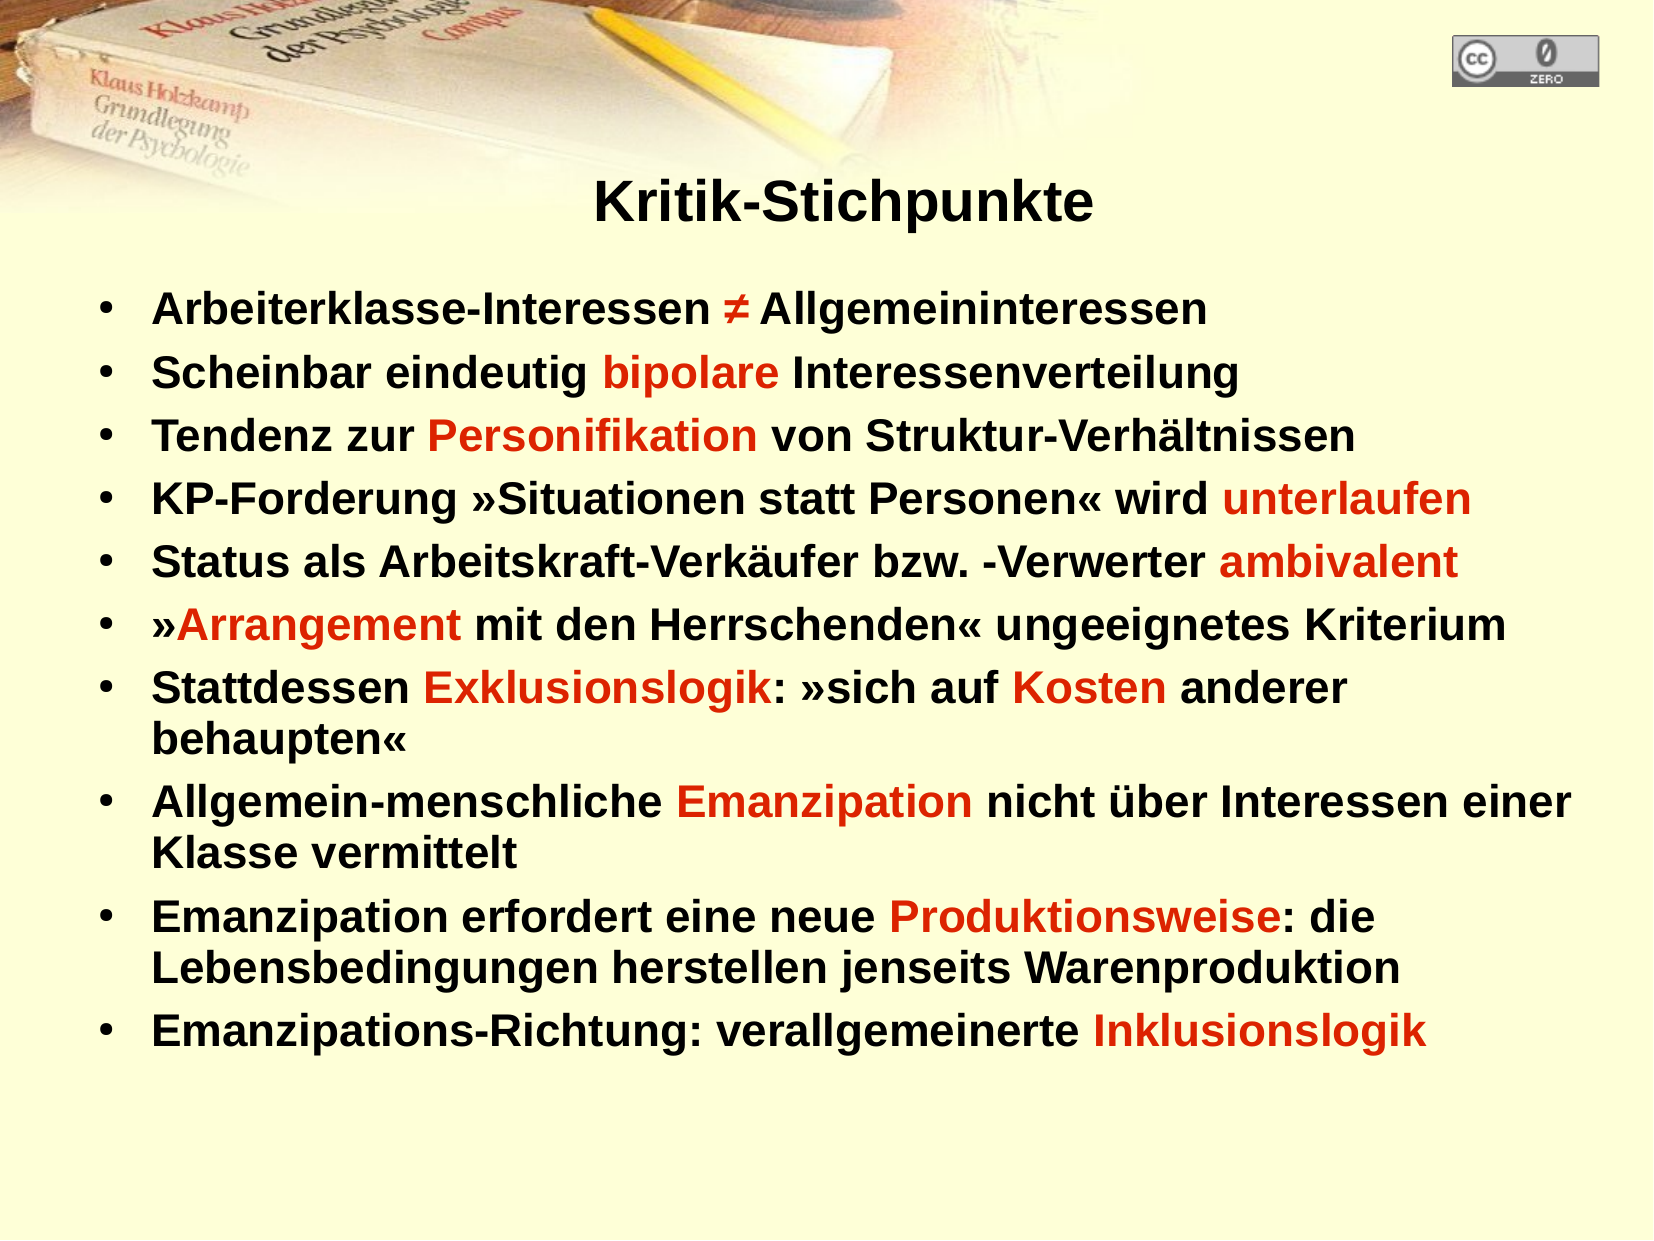

# Kritik-Stichpunkte
Arbeiterklasse-Interessen ≠ Allgemeininteressen
Scheinbar eindeutig bipolare Interessenverteilung
Tendenz zur Personifikation von Struktur-Verhältnissen
KP-Forderung »Situationen statt Personen« wird unterlaufen
Status als Arbeitskraft-Verkäufer bzw. -Verwerter ambivalent
»Arrangement mit den Herrschenden« ungeeignetes Kriterium
Stattdessen Exklusionslogik: »sich auf Kosten anderer behaupten«
Allgemein-menschliche Emanzipation nicht über Interessen einer Klasse vermittelt
Emanzipation erfordert eine neue Produktionsweise: die Lebensbedingungen herstellen jenseits Warenproduktion
Emanzipations-Richtung: verallgemeinerte Inklusionslogik